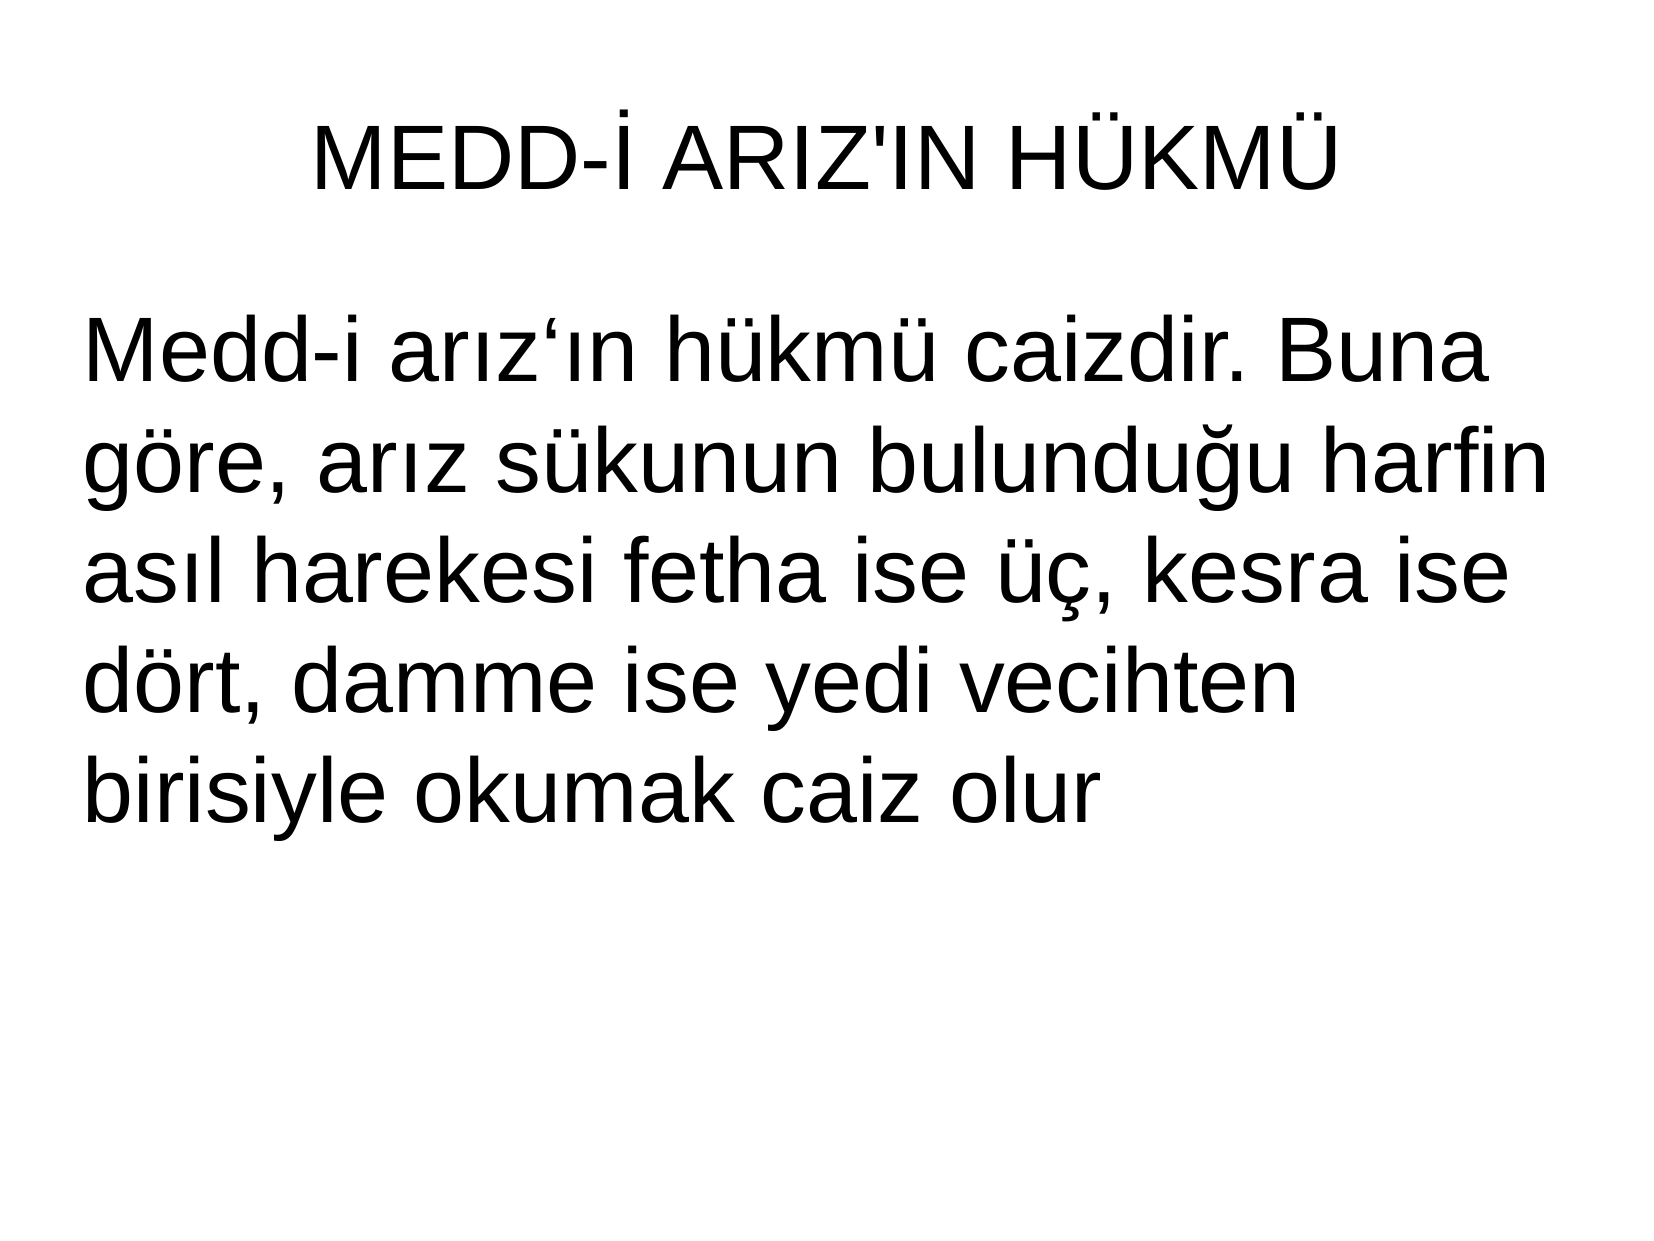

# MEDD-İ ARIZ'IN HÜKMÜ
Medd-i arız‘ın hükmü caizdir. Buna göre, arız sükunun bulunduğu harfin asıl harekesi fetha ise üç, kesra ise dört, damme ise yedi vecihten birisiyle okumak caiz olur